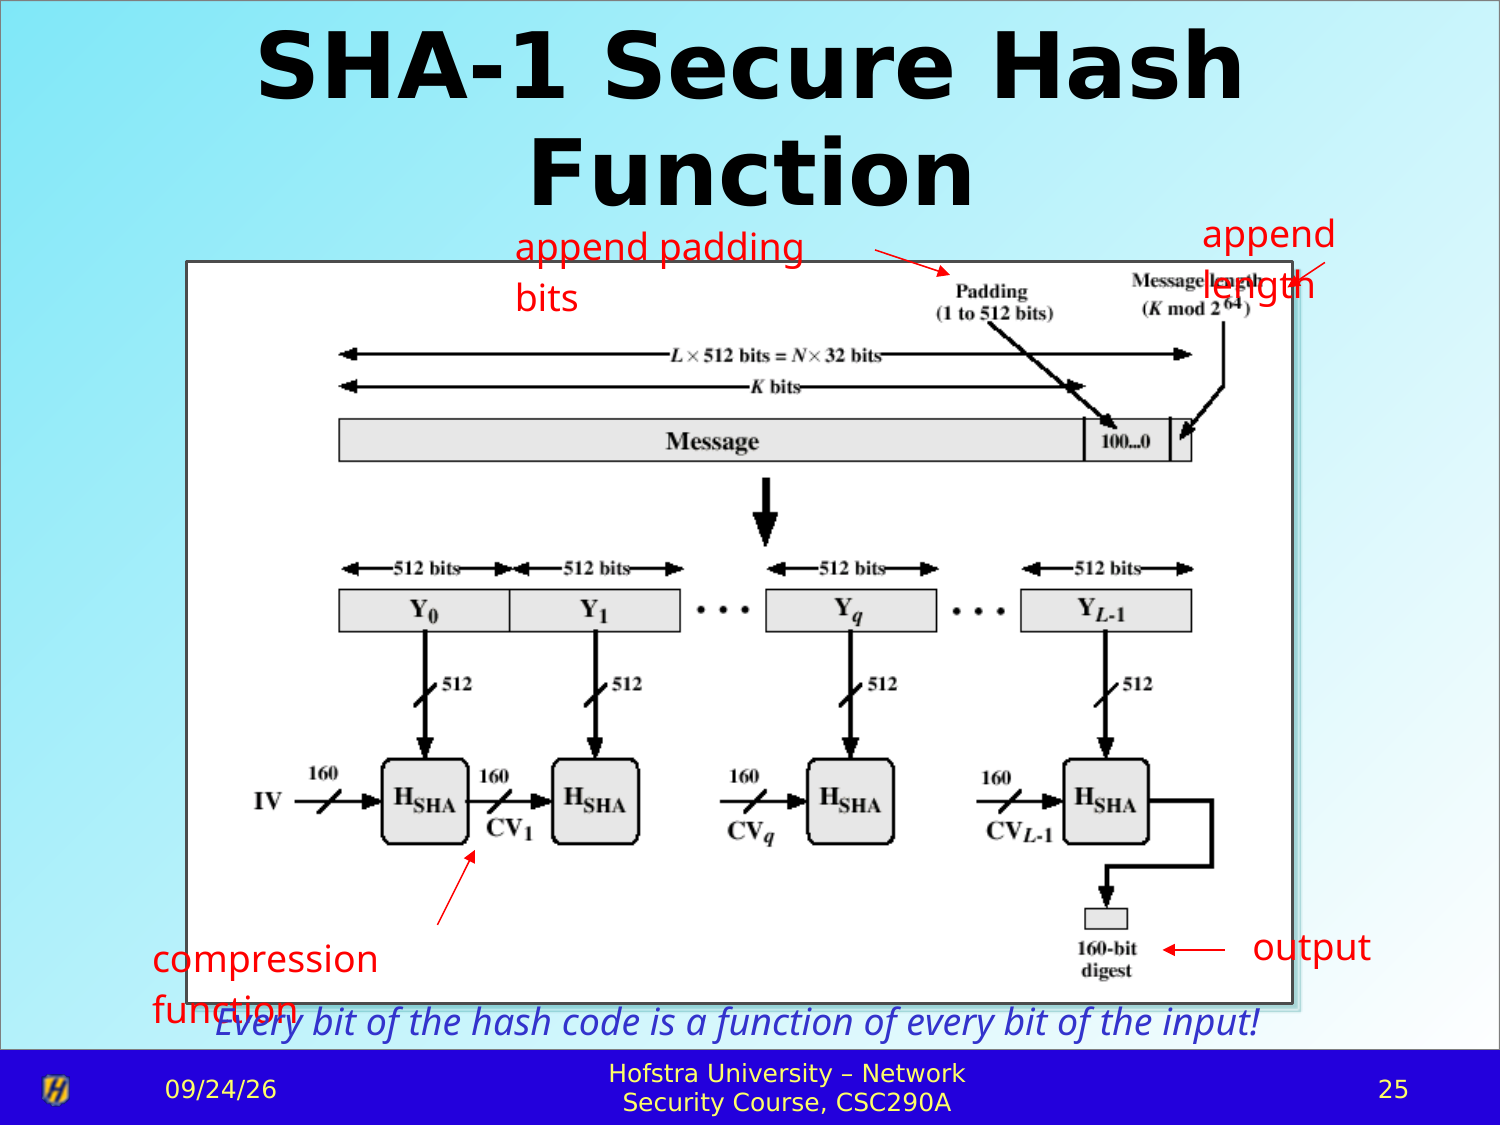

# SHA-1 Secure Hash Function
append length
append padding bits
output
compression function
Every bit of the hash code is a function of every bit of the input!
25